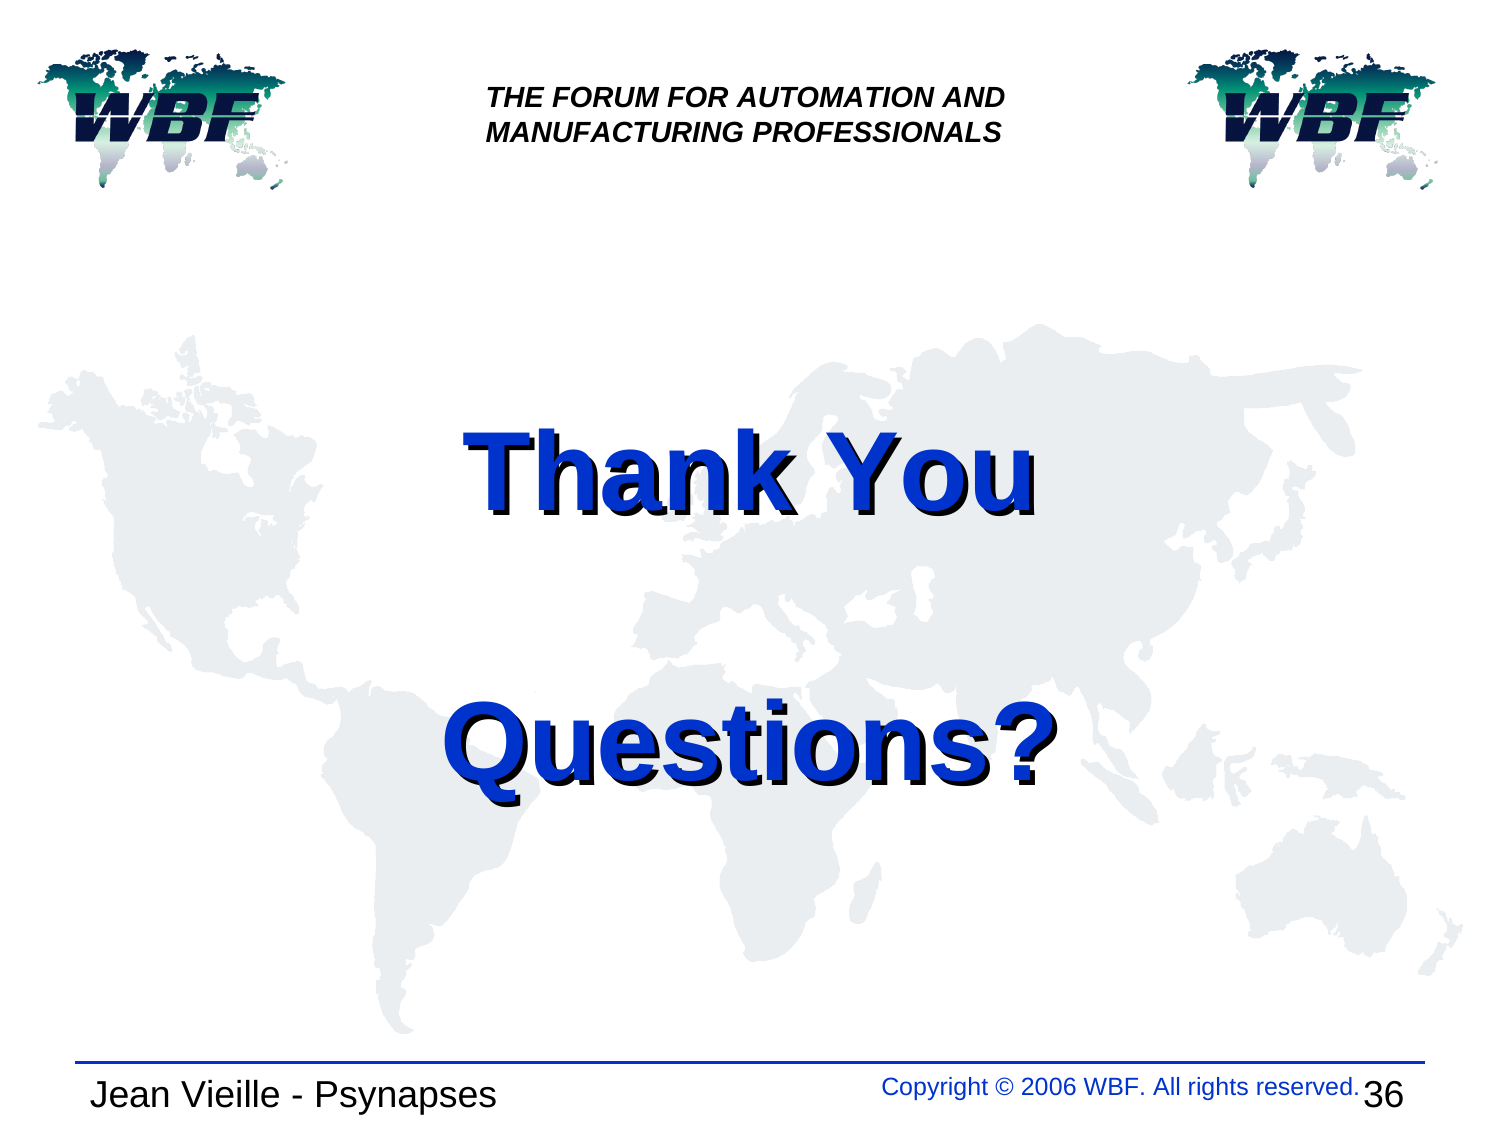

THE FORUM FOR AUTOMATION AND
MANUFACTURING PROFESSIONALS
# Thank You Questions?
Jean Vieille - Psynapses
36